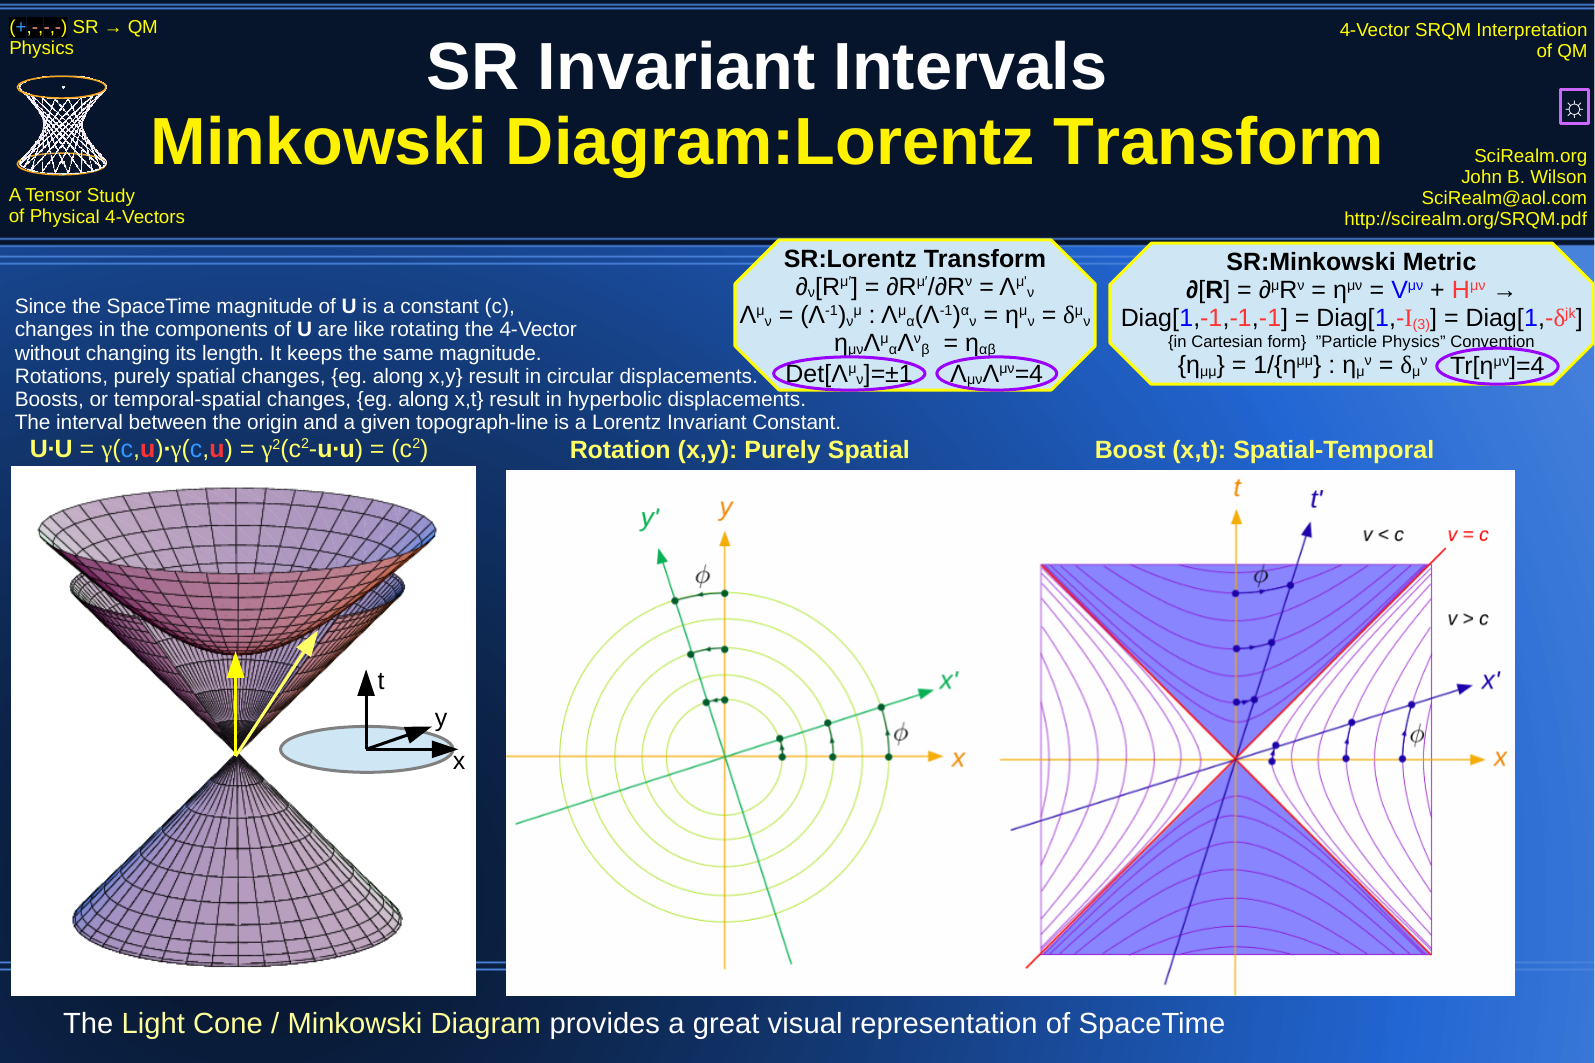

(+,-,-,-) SR → QM
Physics
A Tensor Study
of Physical 4-Vectors
4-Vector SRQM Interpretation
of QM
SciRealm.org
John B. Wilson
SciRealm@aol.com
http://scirealm.org/SRQM.pdf
# SR Invariant Intervals Minkowski Diagram:Lorentz Transform
☼
SR:Lorentz Transform
∂ν[Rμ′] = ∂Rμ′/∂Rν = Λμ'ν
Λμν = (Λ-1)νμ : Λμα(Λ-1)αν = ημν = δμν
ημνΛμαΛνβ = ηαβ
Det[Λμν]=±1
ΛμνΛμν=4
SR:Minkowski Metric
∂[R] = ∂μRν = ημν = Vμν + Hμν →
Diag[1,-1,-1,-1] = Diag[1,-I(3)] = Diag[1,-δjk]
{in Cartesian form} ”Particle Physics” Convention
{ημμ} = 1/{ημμ} : ημν = δμν
Tr[ημν]=4
Since the SpaceTime magnitude of U is a constant (c),
changes in the components of U are like rotating the 4-Vector
without changing its length. It keeps the same magnitude.
Rotations, purely spatial changes, {eg. along x,y} result in circular displacements.
Boosts, or temporal-spatial changes, {eg. along x,t} result in hyperbolic displacements.
The interval between the origin and a given topograph-line is a Lorentz Invariant Constant.
U∙U = γ(c,u)∙γ(c,u) = γ2(c2-u∙u) = (c2)
Rotation (x,y): Purely Spatial			Boost (x,t): Spatial-Temporal
t
y
x
The Light Cone / Minkowski Diagram provides a great visual representation of SpaceTime